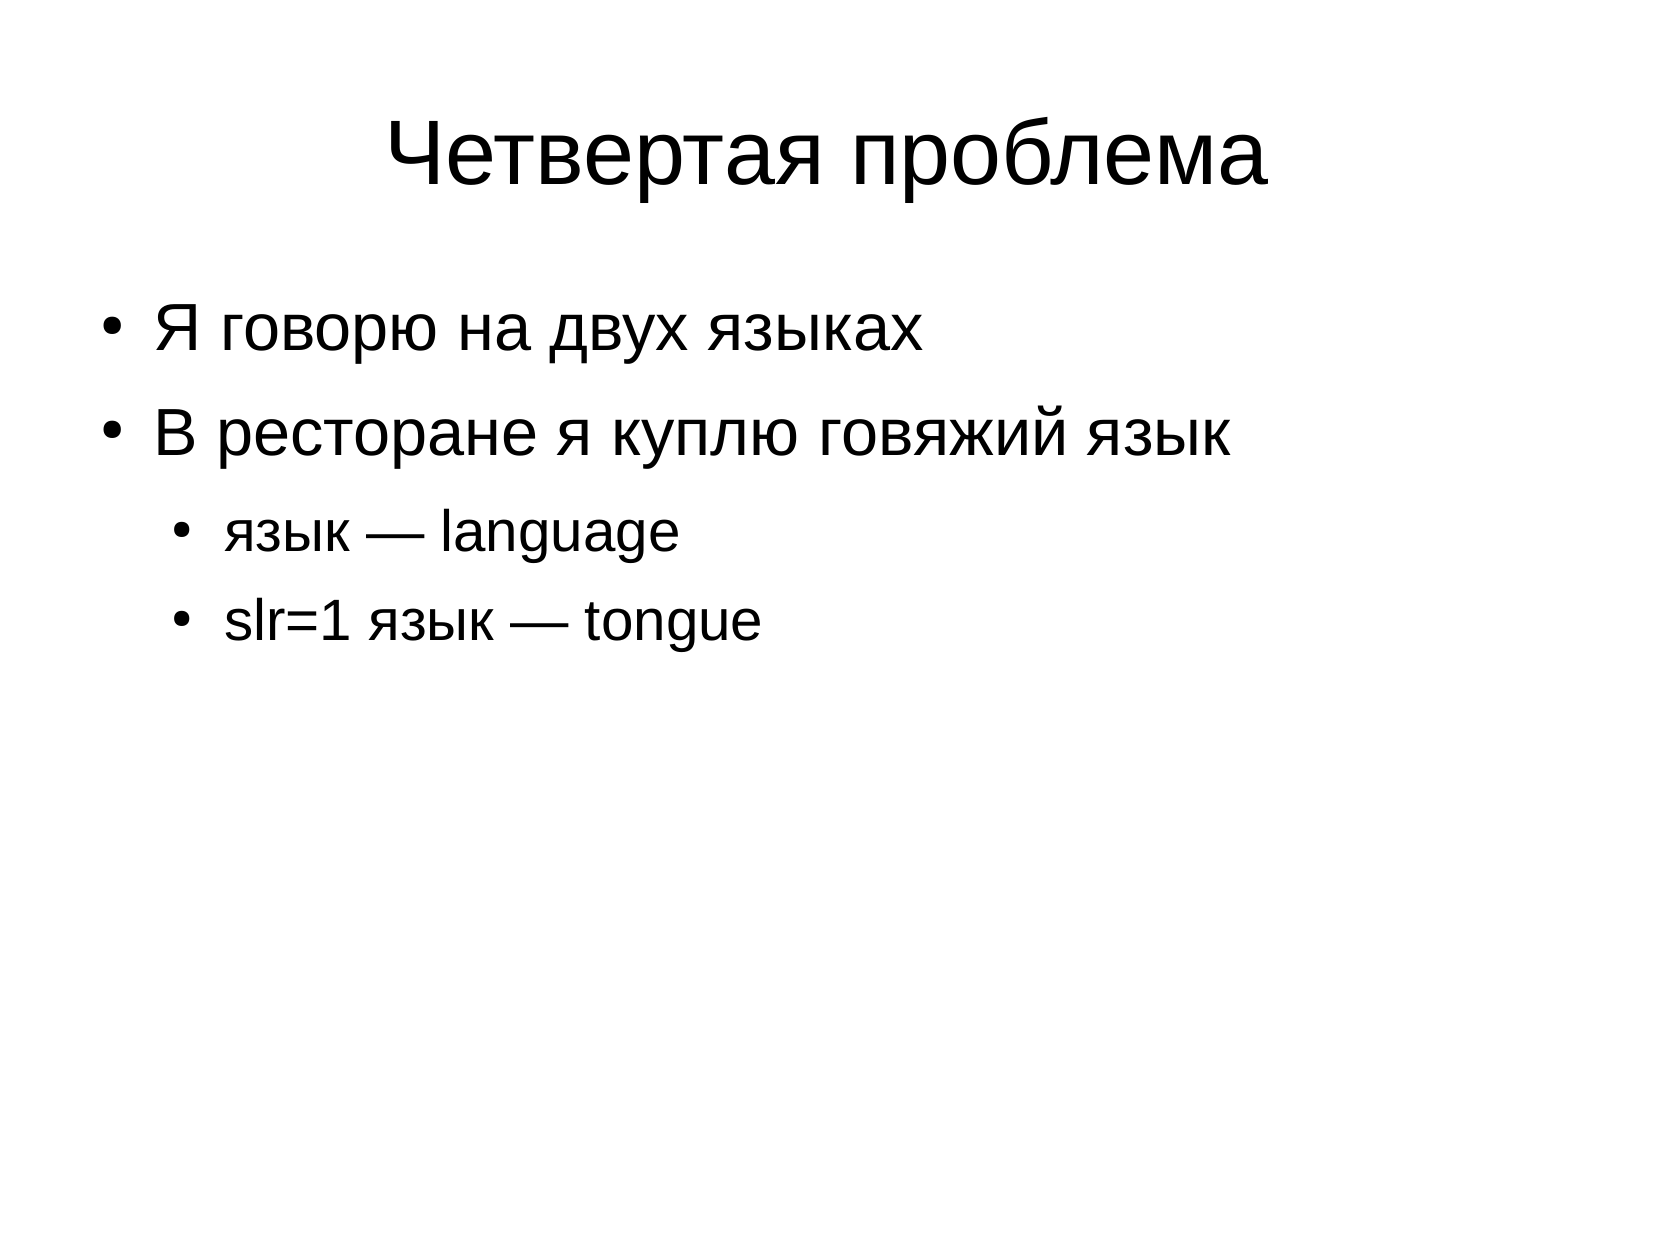

# Четвертая проблема
Я говорю на двух языках
В ресторане я куплю говяжий язык
язык — language
slr=1 язык — tongue